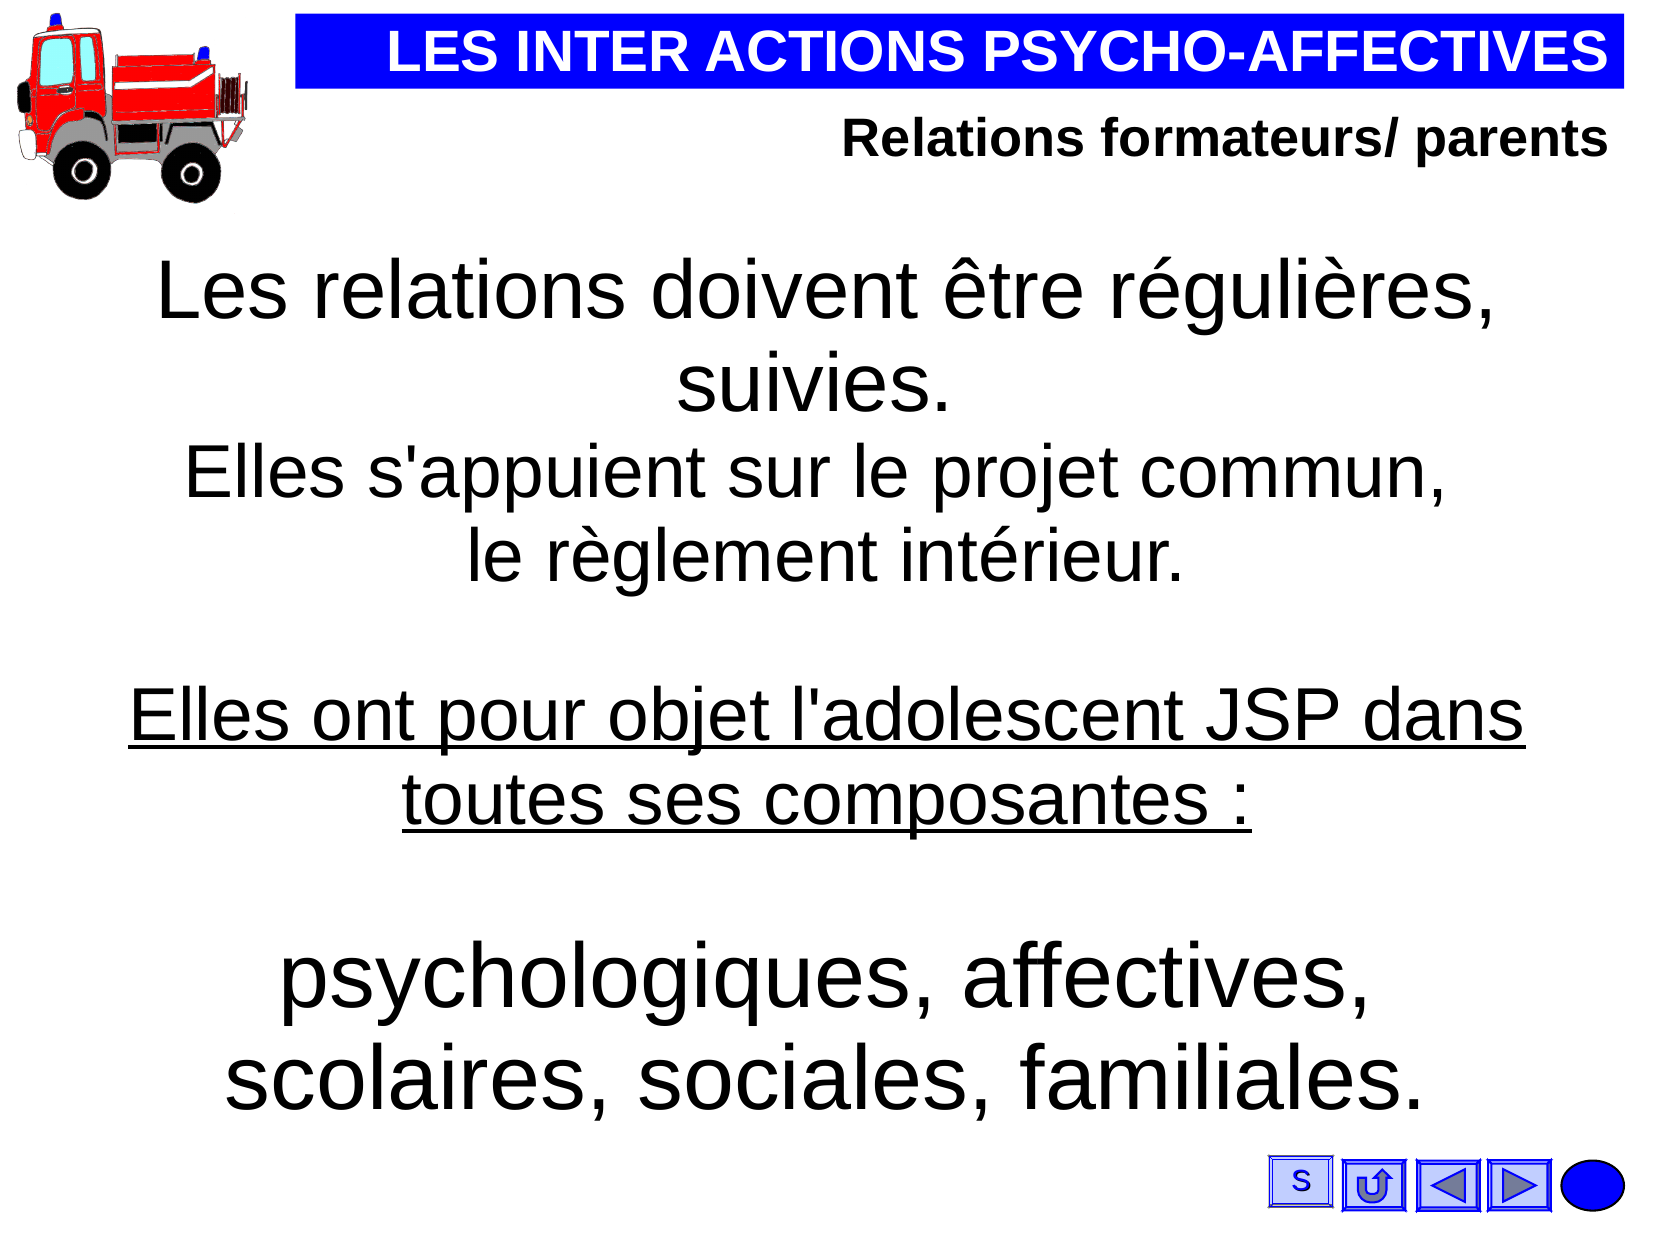

LES INTER ACTIONS PSYCHO-AFFECTIVES
Relations formateurs/ parents
Les relations doivent être régulières, suivies.
Elles s'appuient sur le projet commun,
le règlement intérieur.
Elles ont pour objet l'adolescent JSP dans toutes ses composantes :
psychologiques, affectives, scolaires, sociales, familiales.